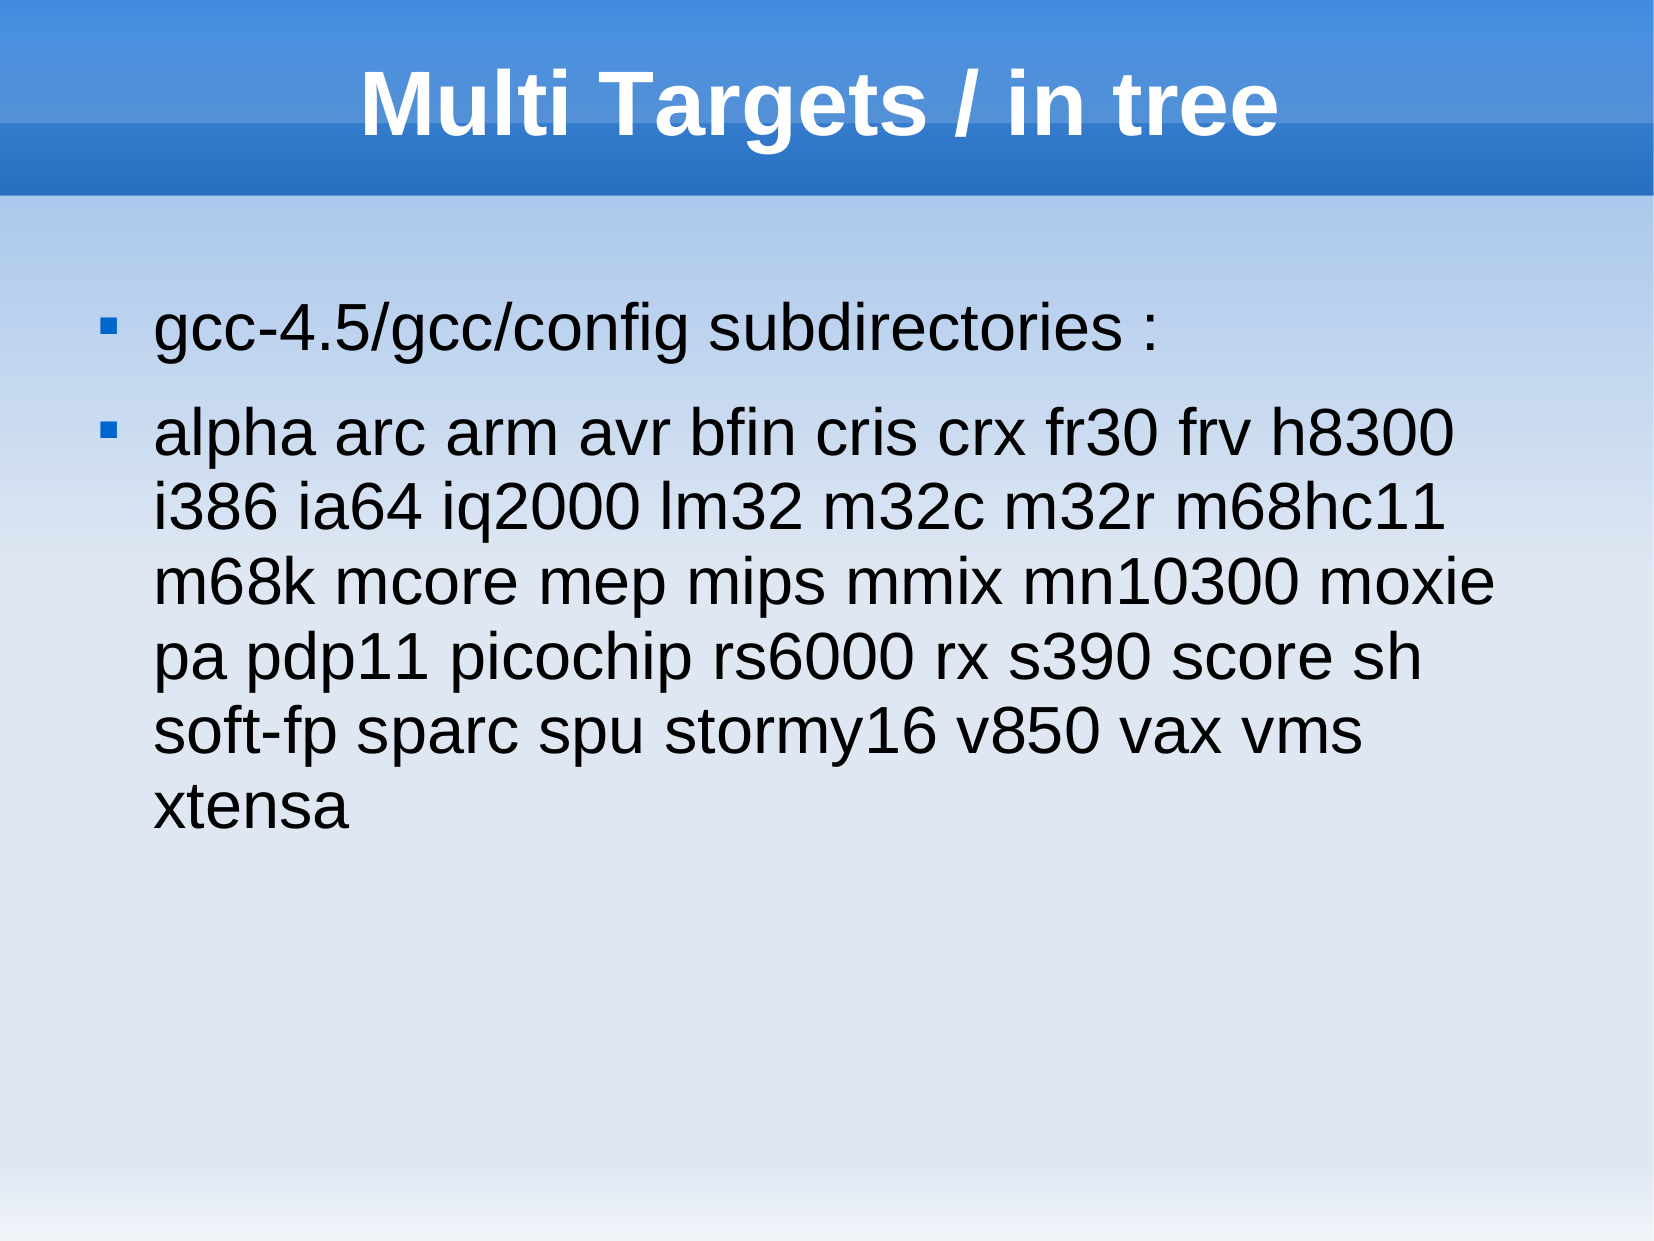

# Multi Targets / in tree
gcc-4.5/gcc/config subdirectories :
alpha arc arm avr bfin cris crx fr30 frv h8300 i386 ia64 iq2000 lm32 m32c m32r m68hc11 m68k mcore mep mips mmix mn10300 moxie pa pdp11 picochip rs6000 rx s390 score sh soft-fp sparc spu stormy16 v850 vax vms xtensa